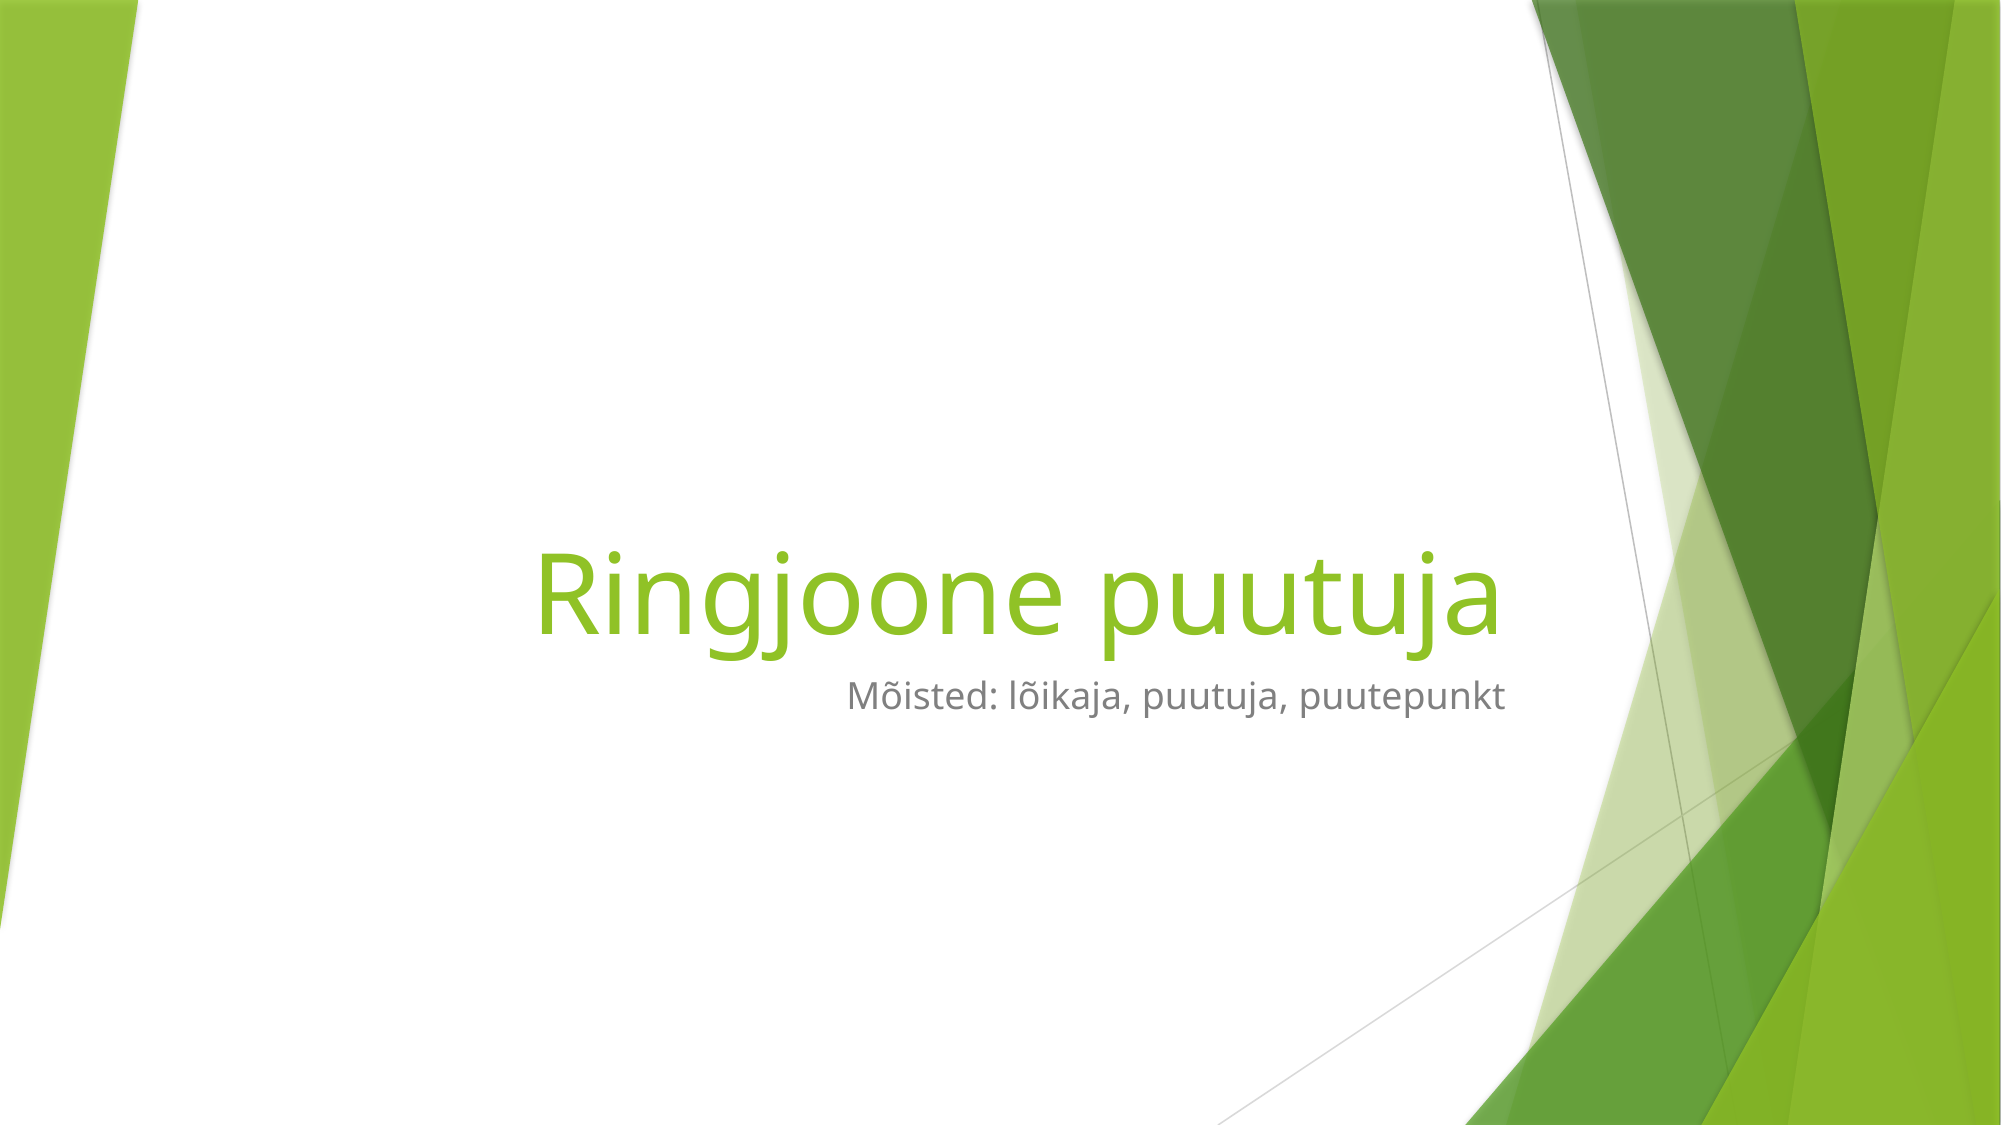

# Ringjoone puutuja
Mõisted: lõikaja, puutuja, puutepunkt